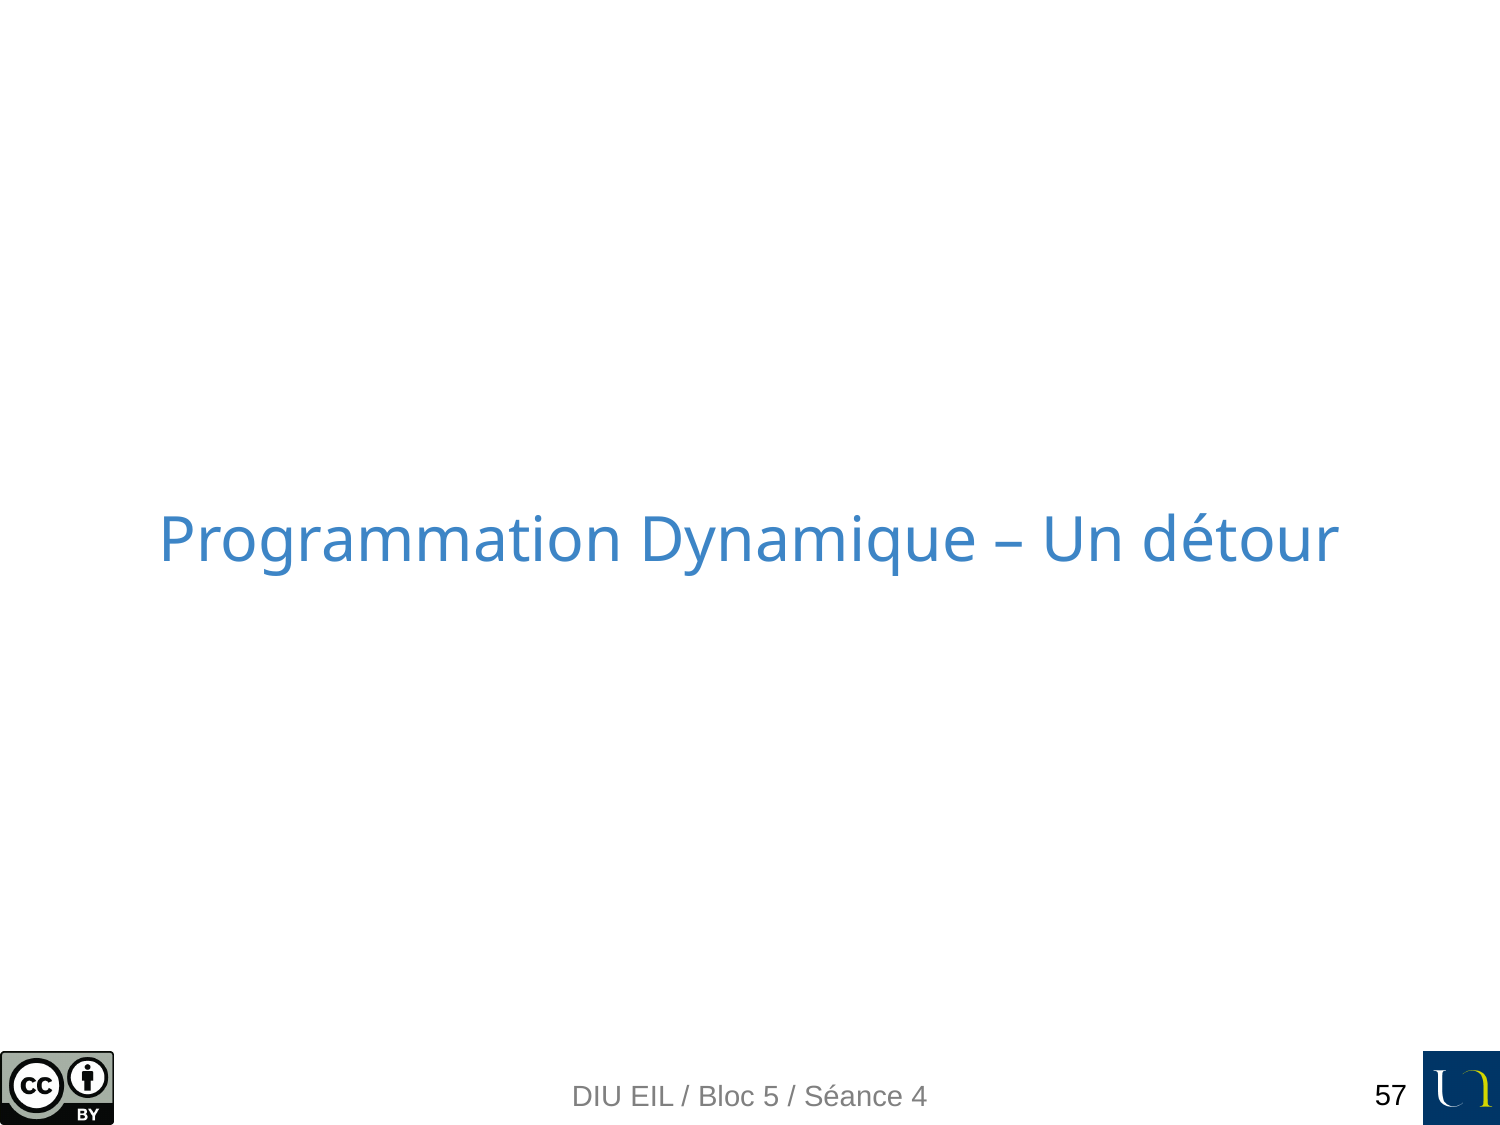

# Programmation Dynamique – Un détour
57